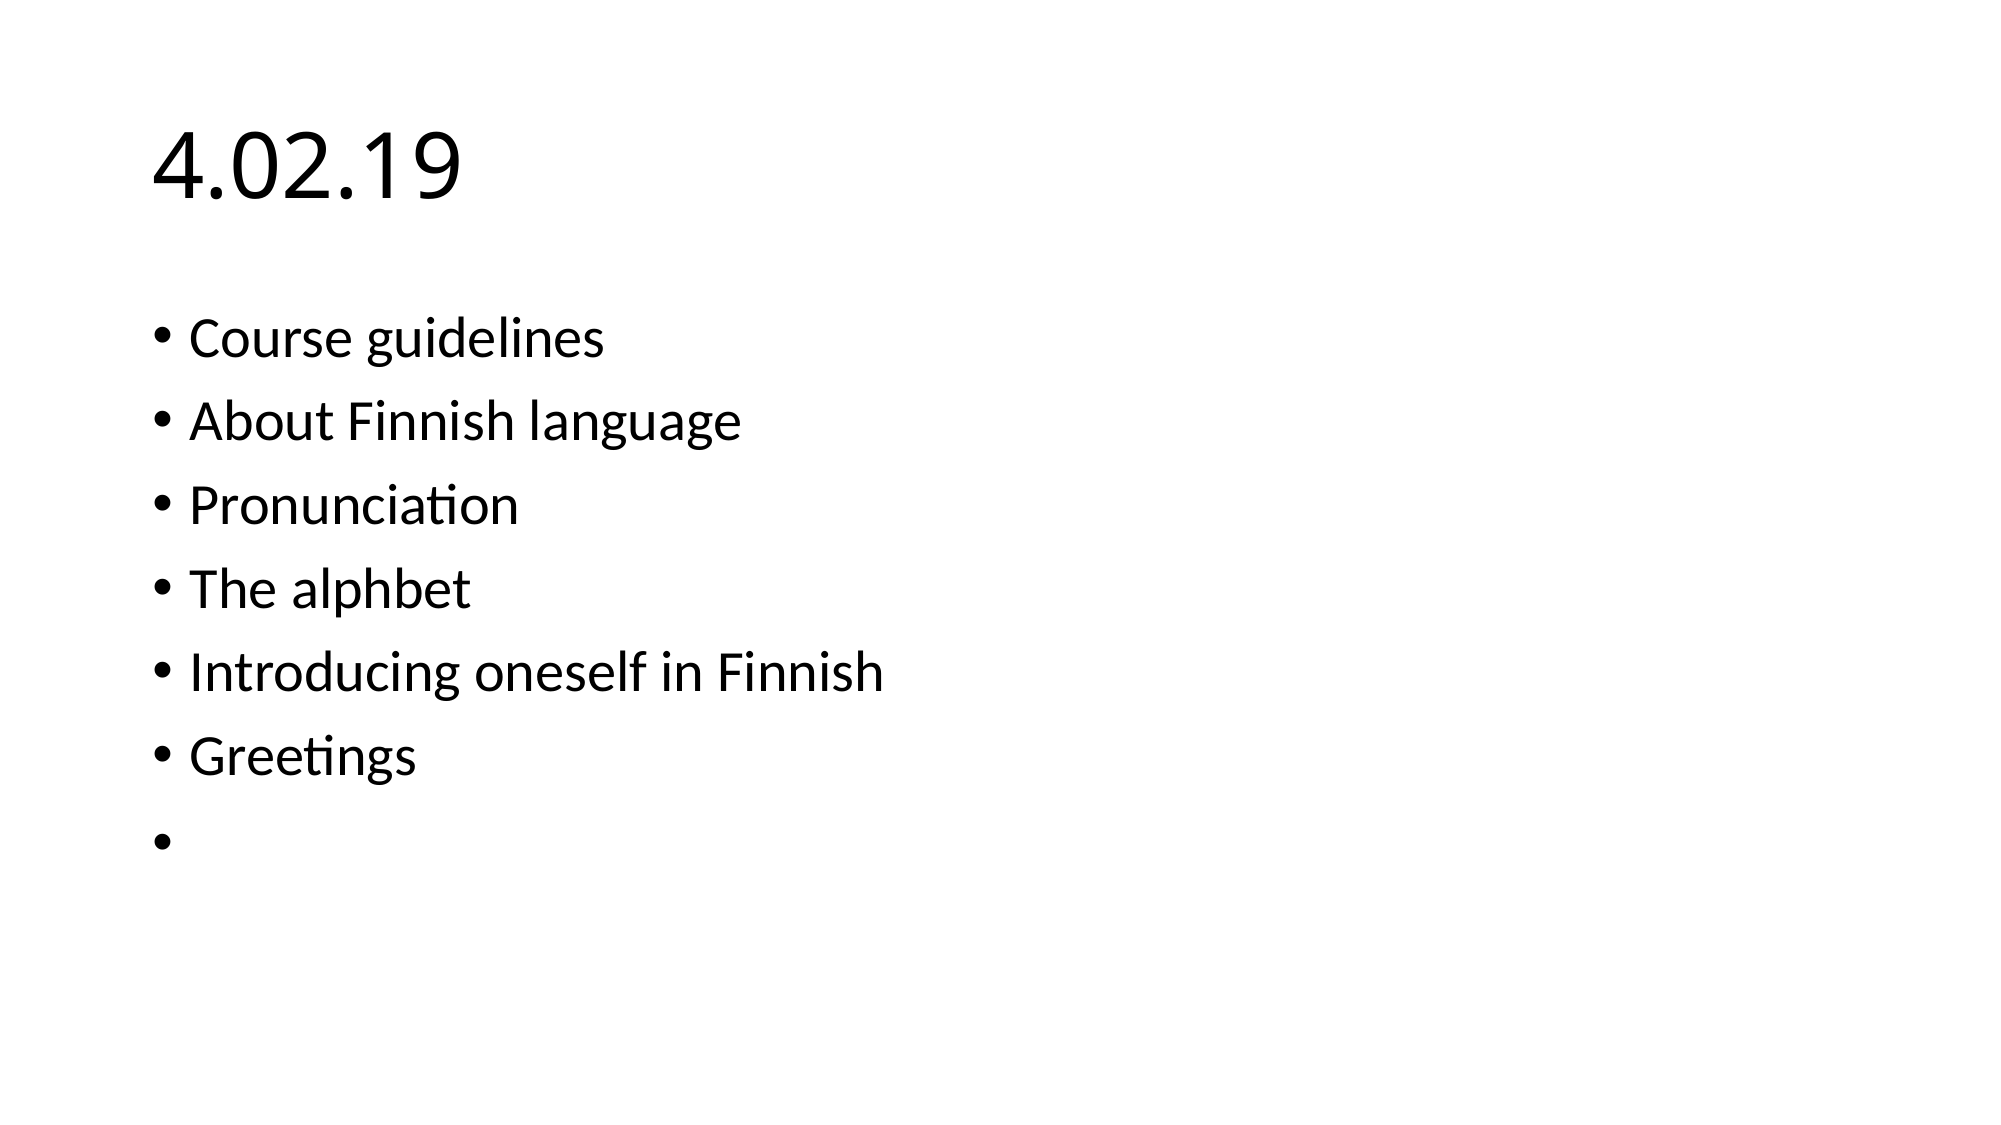

# 4.02.19
Course guidelines
About Finnish language
Pronunciation
The alphbet
Introducing oneself in Finnish
Greetings